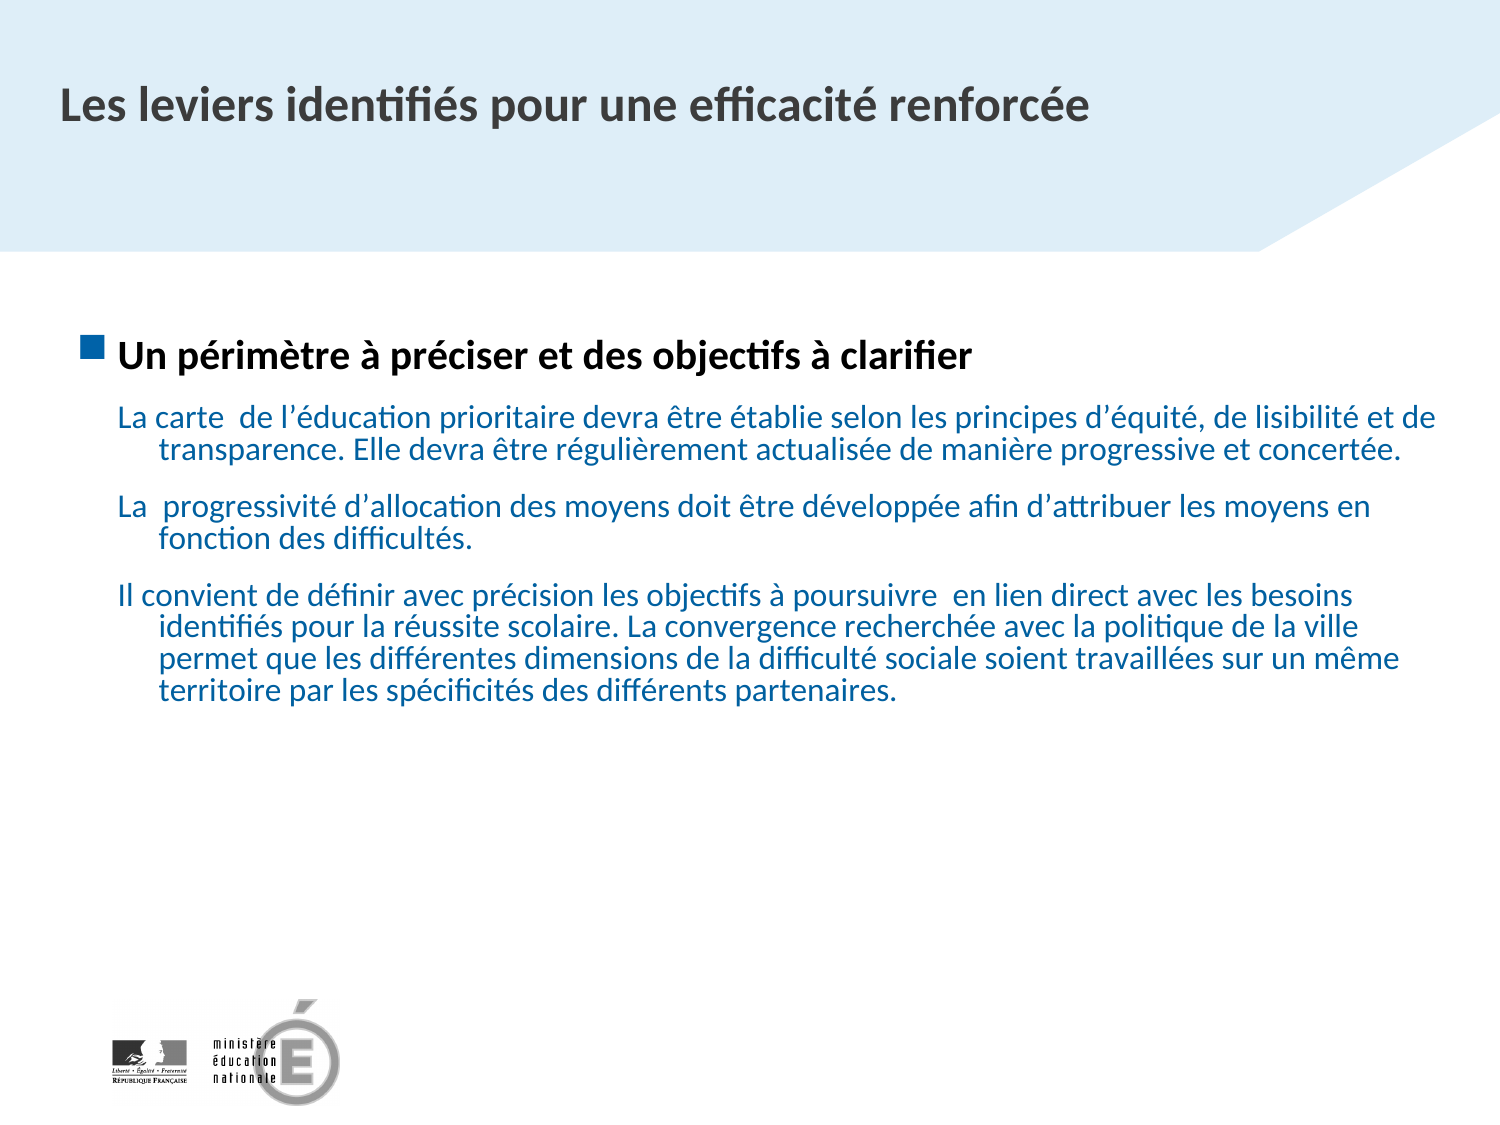

# Les leviers identifiés pour une efficacité renforcée
Un périmètre à préciser et des objectifs à clarifier
La carte de l’éducation prioritaire devra être établie selon les principes d’équité, de lisibilité et de transparence. Elle devra être régulièrement actualisée de manière progressive et concertée.
La progressivité d’allocation des moyens doit être développée afin d’attribuer les moyens en fonction des difficultés.
Il convient de définir avec précision les objectifs à poursuivre en lien direct avec les besoins identifiés pour la réussite scolaire. La convergence recherchée avec la politique de la ville permet que les différentes dimensions de la difficulté sociale soient travaillées sur un même territoire par les spécificités des différents partenaires.